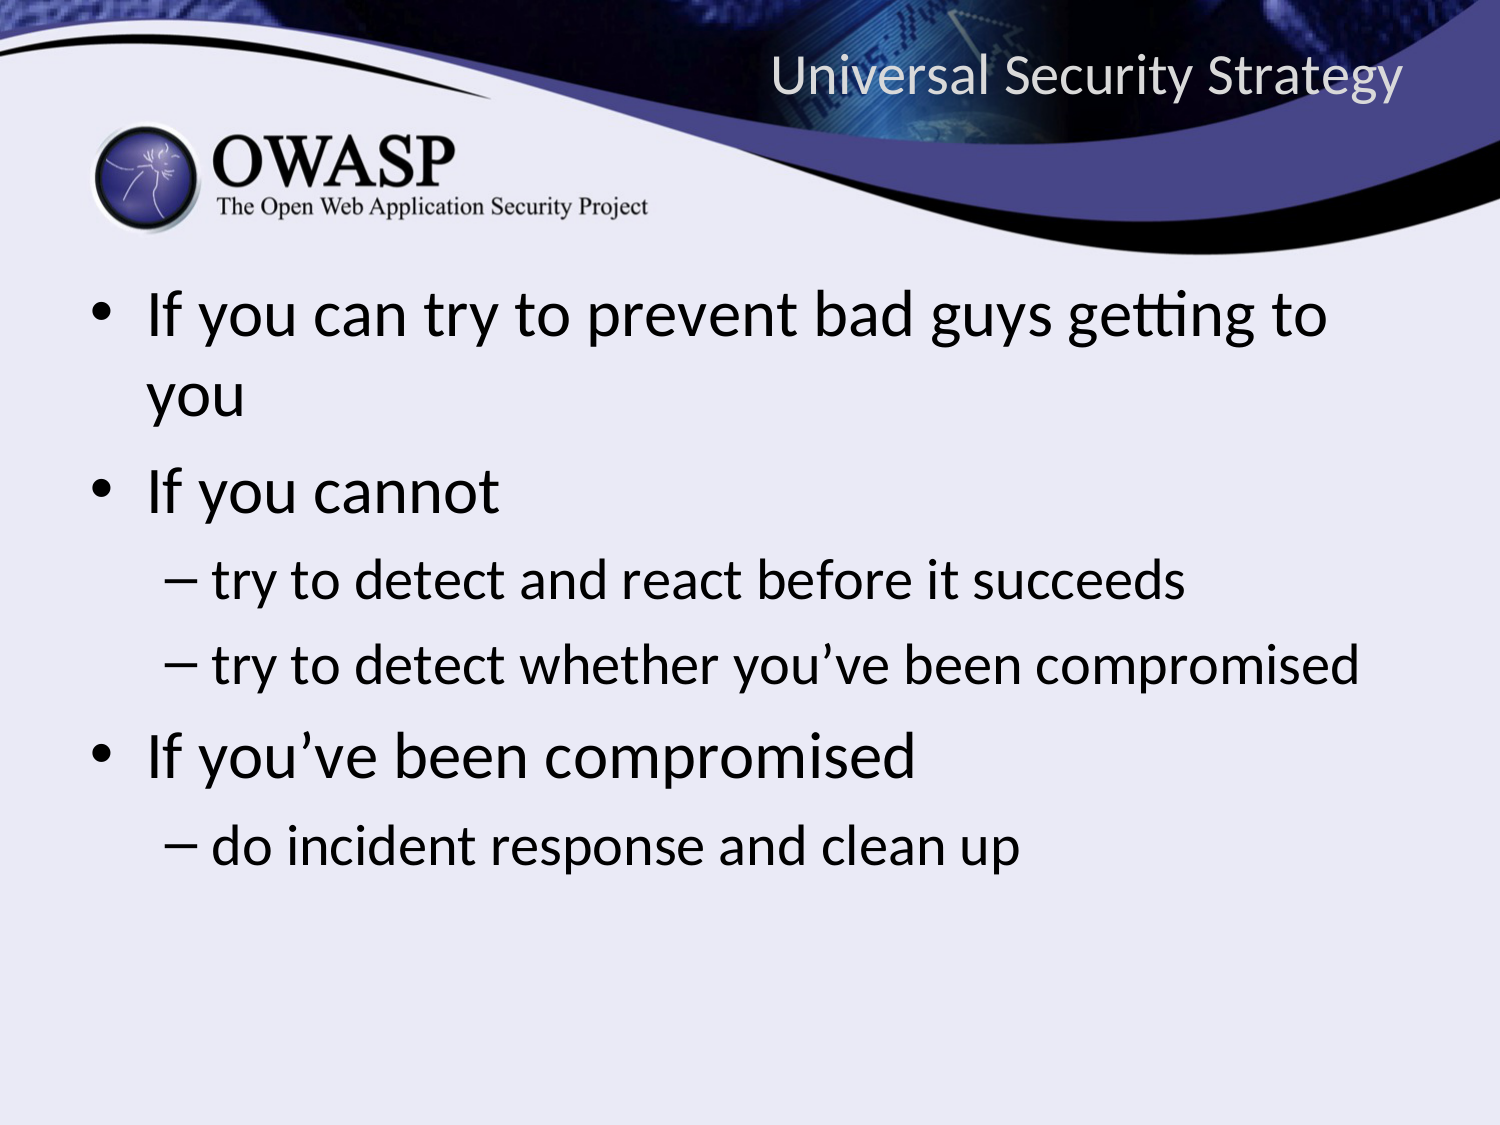

# Universal Security Strategy
If you can try to prevent bad guys getting to you
If you cannot
try to detect and react before it succeeds
try to detect whether you’ve been compromised
If you’ve been compromised
do incident response and clean up